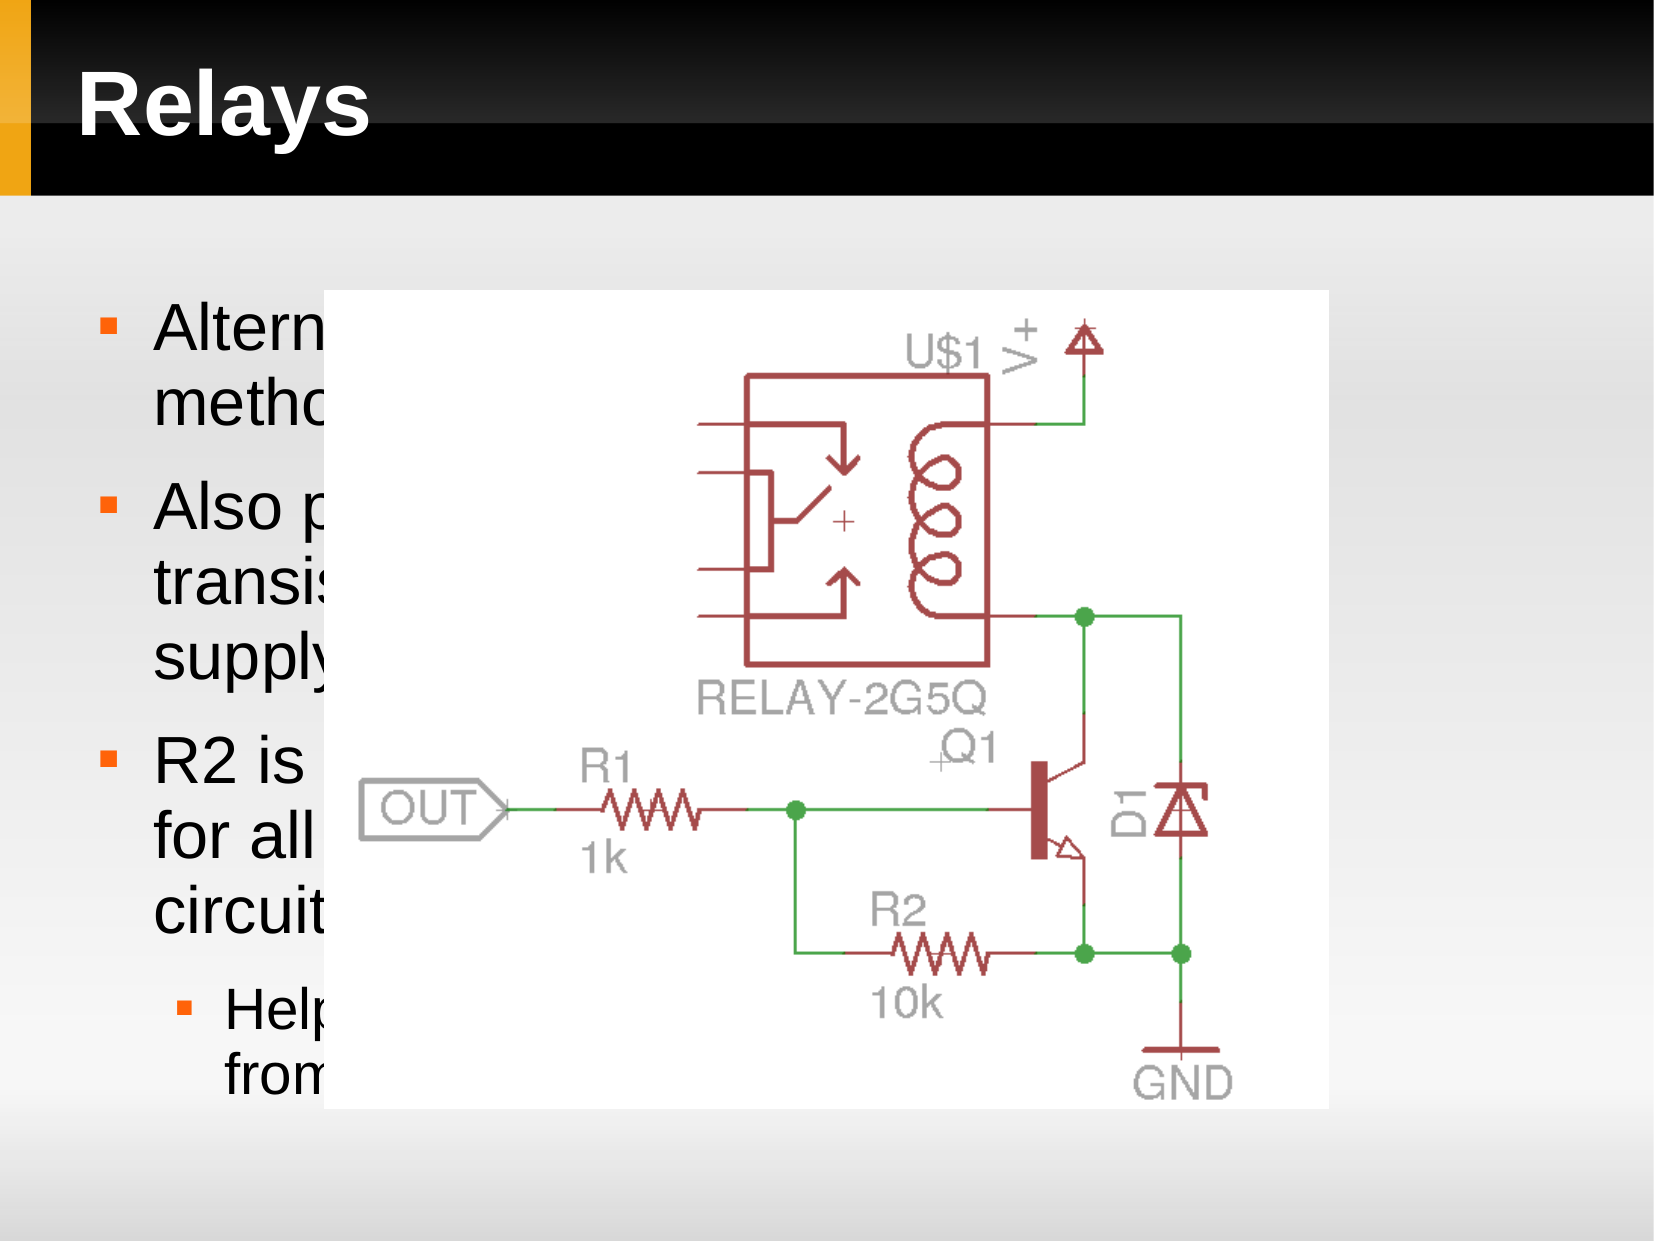

# Relays
Alternative protection method
Also protects transistor against supply transients
R2 is good practise for all transistor circuits
Helps prevent noise from switching Q1 on